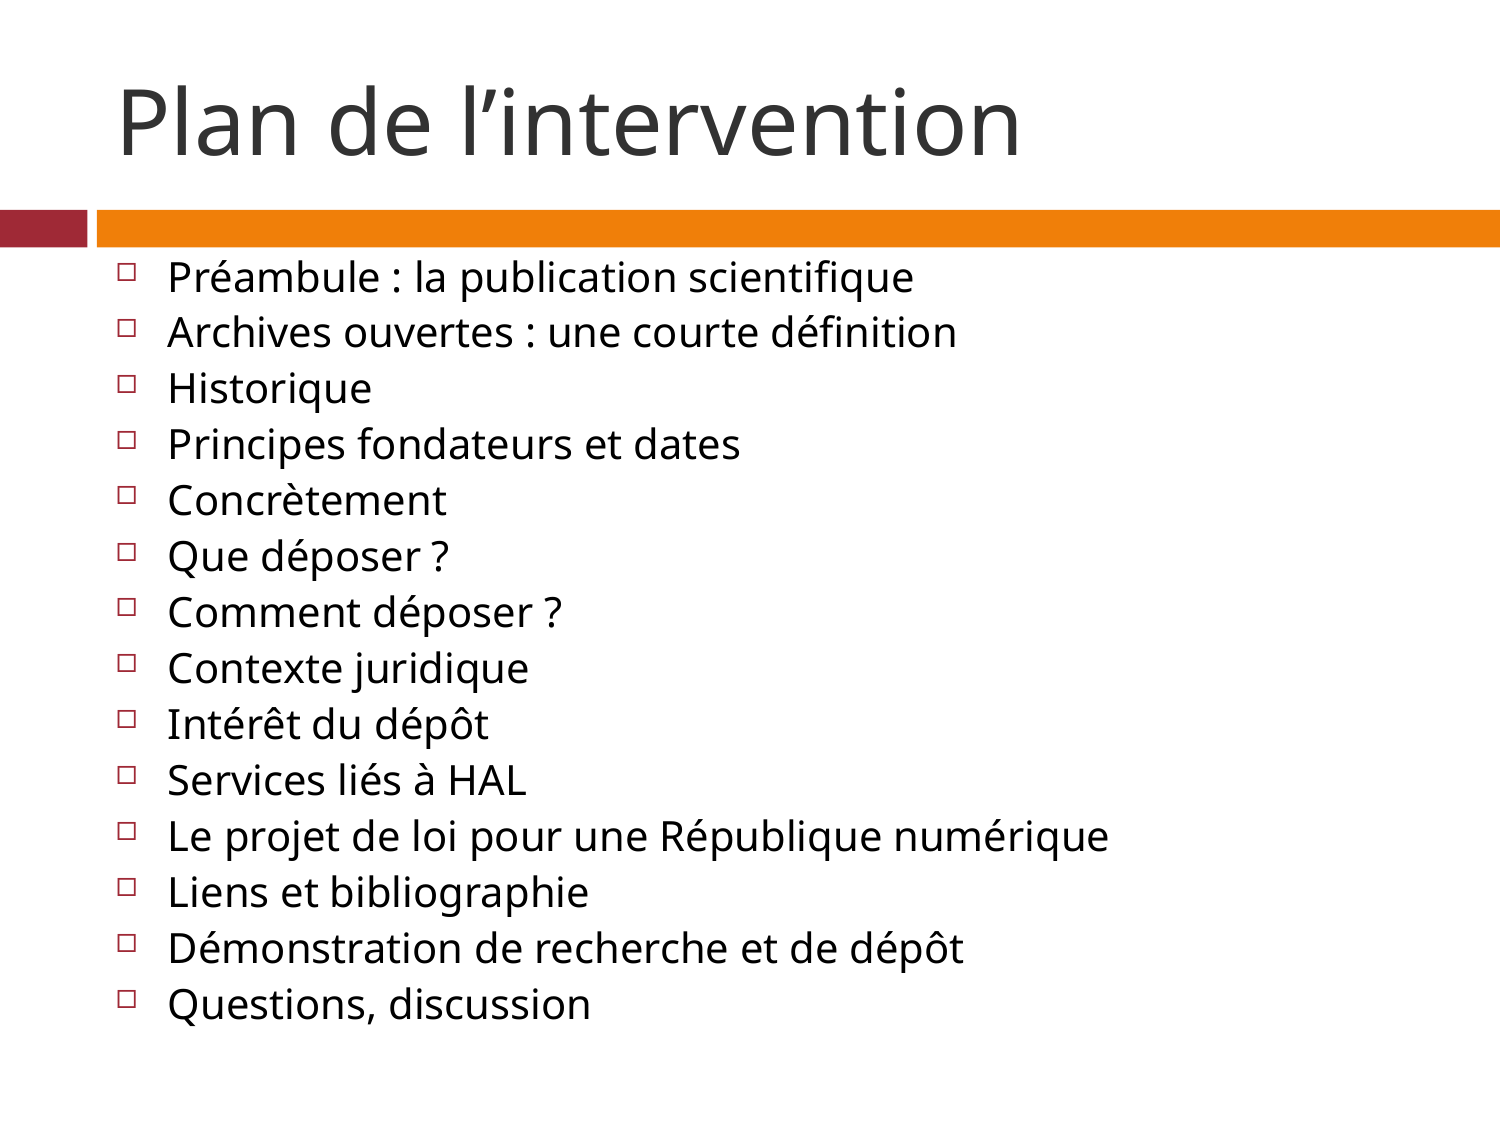

# Plan de l’intervention
Préambule : la publication scientifique
Archives ouvertes : une courte définition
Historique
Principes fondateurs et dates
Concrètement
Que déposer ?
Comment déposer ?
Contexte juridique
Intérêt du dépôt
Services liés à HAL
Le projet de loi pour une République numérique
Liens et bibliographie
Démonstration de recherche et de dépôt
Questions, discussion